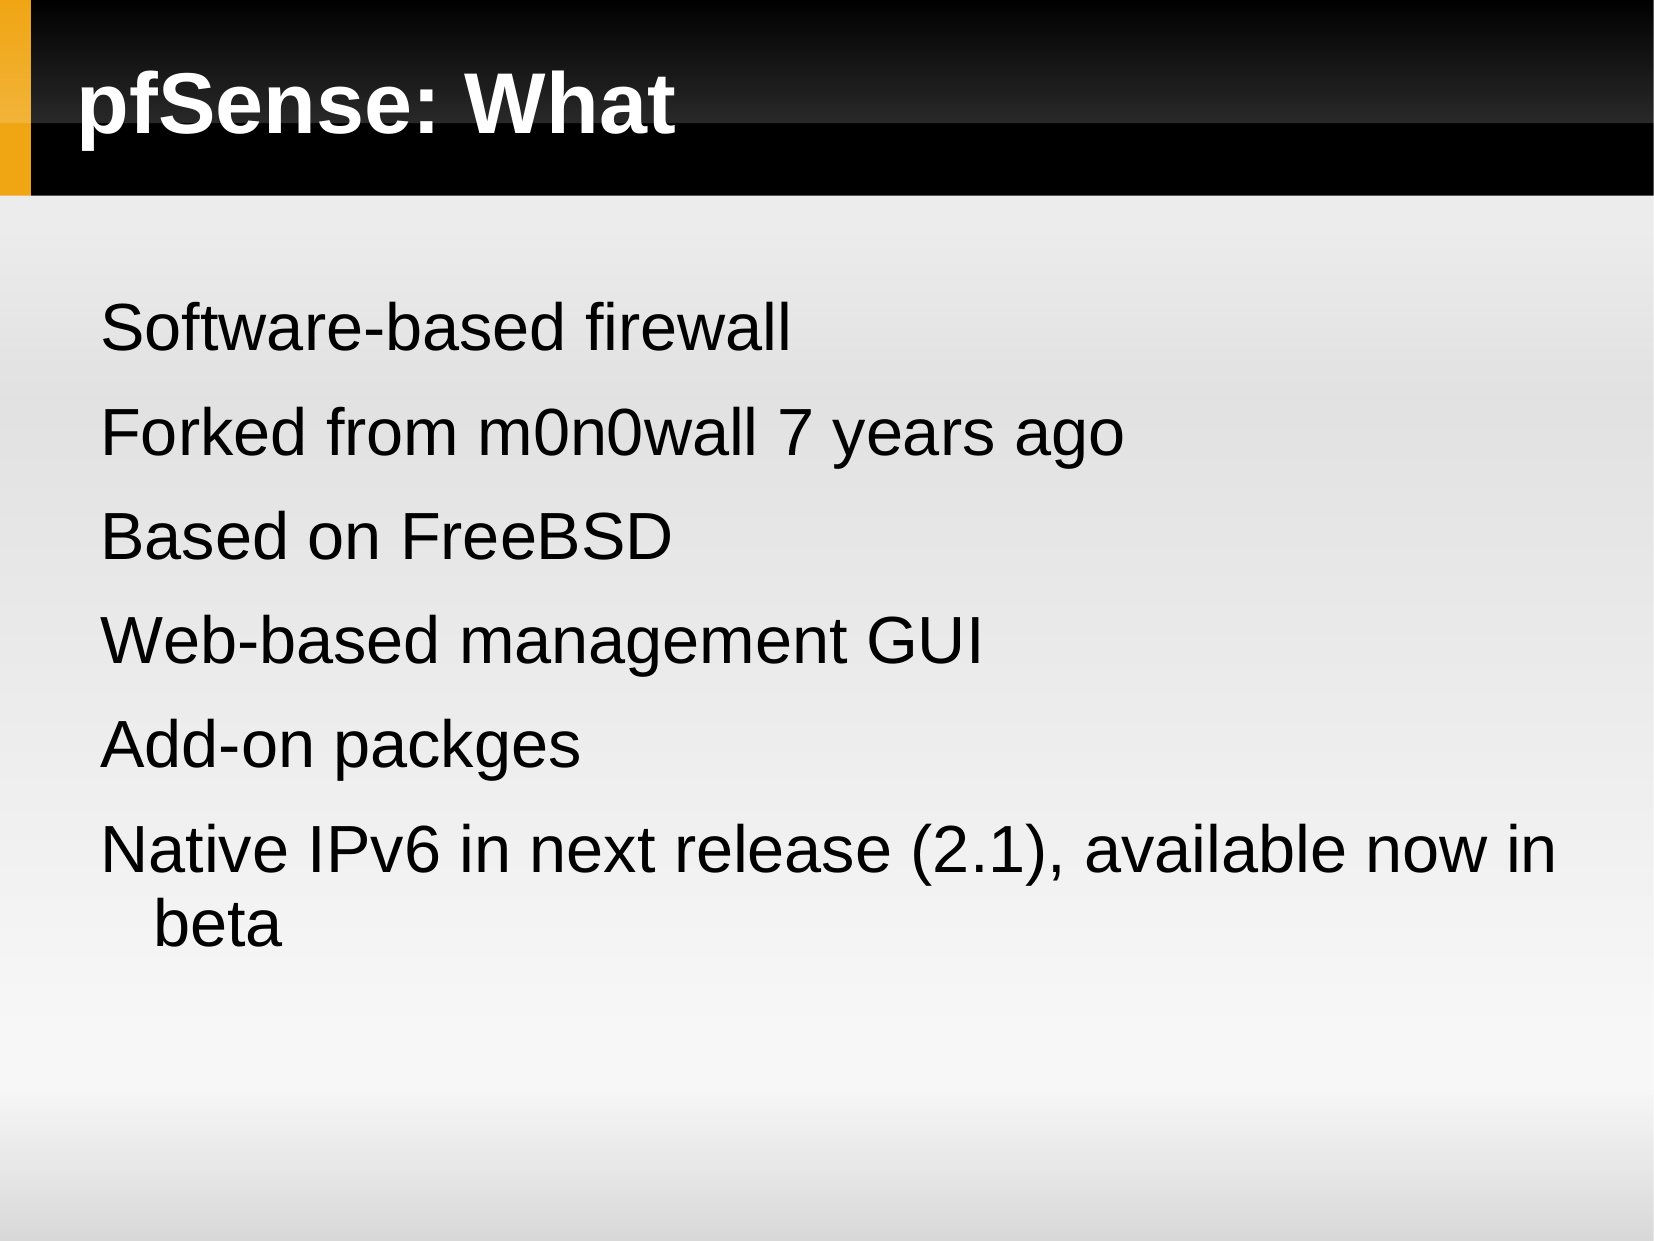

# pfSense: What
Software-based firewall
Forked from m0n0wall 7 years ago
Based on FreeBSD
Web-based management GUI
Add-on packges
Native IPv6 in next release (2.1), available now in beta